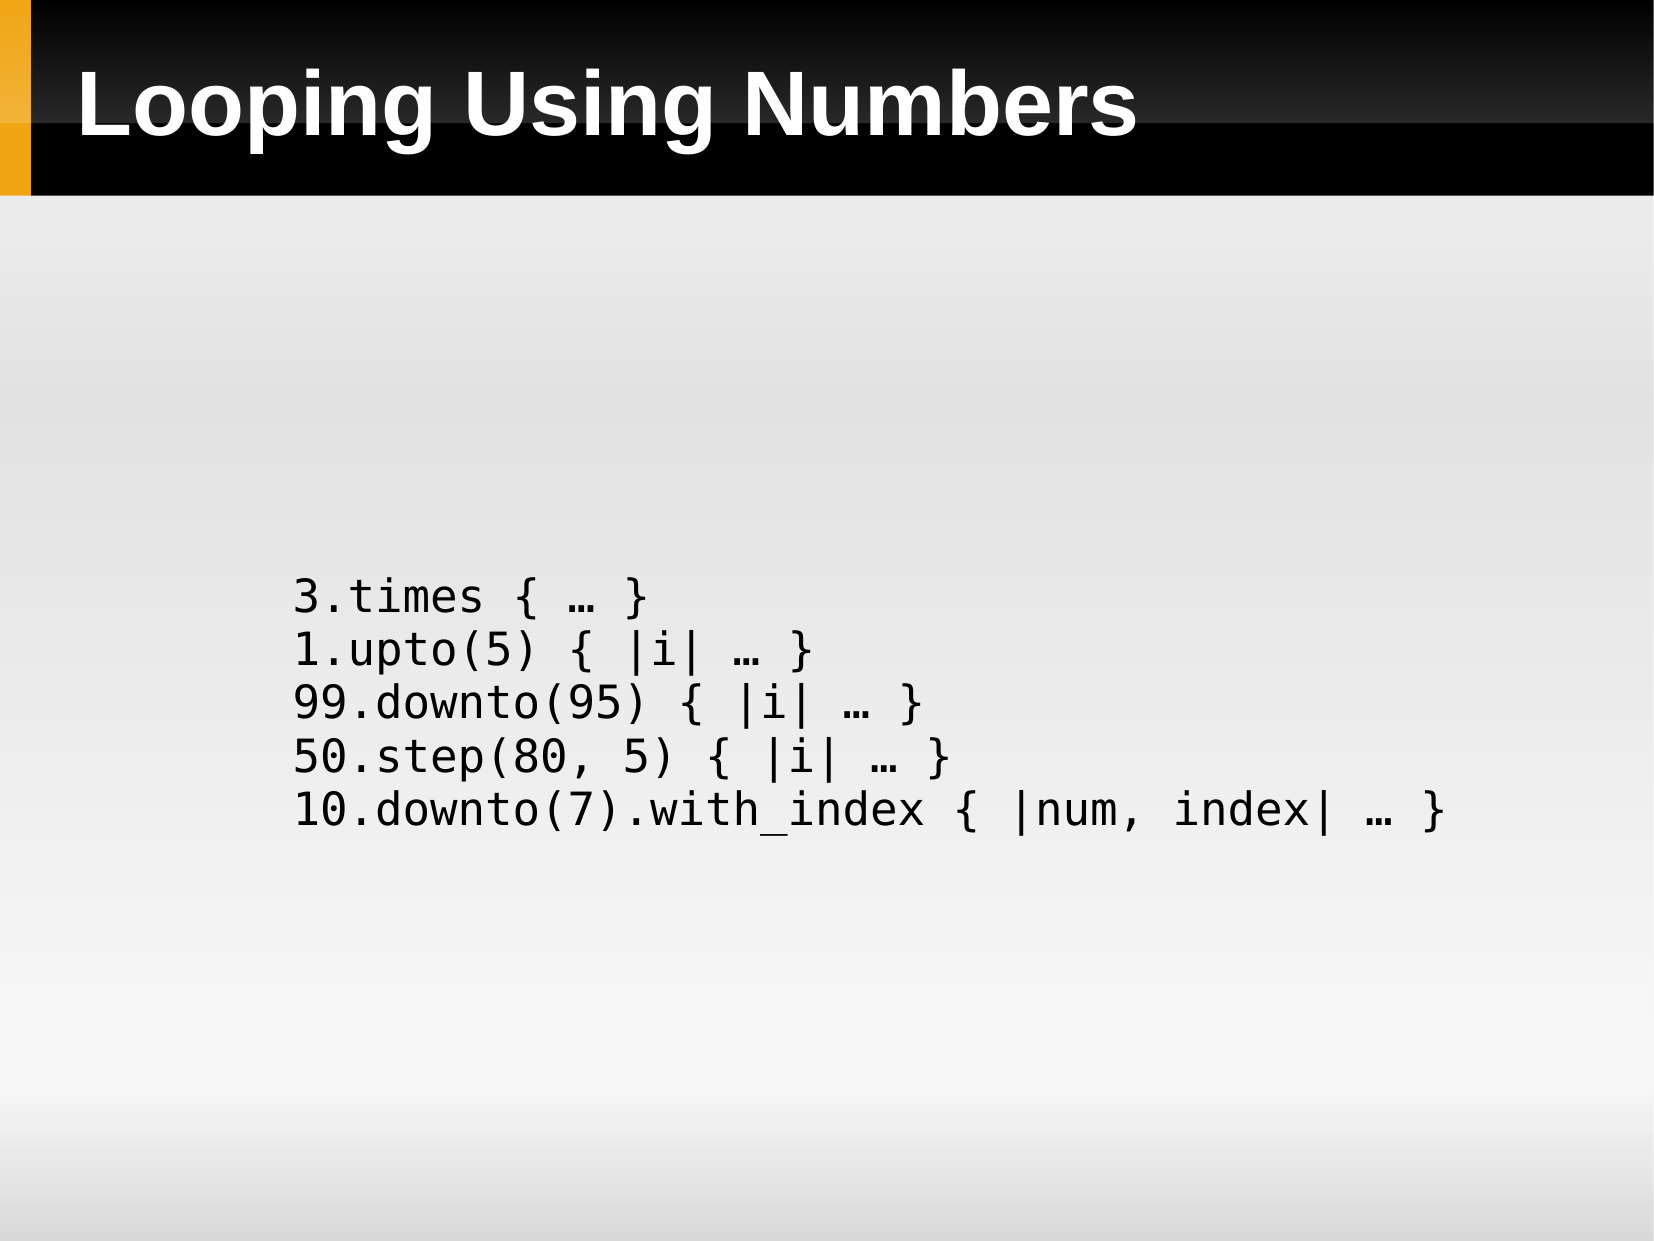

# Looping Using Numbers
3.times { … }
1.upto(5) { |i| … }
99.downto(95) { |i| … }
50.step(80, 5) { |i| … }
10.downto(7).with_index { |num, index| … }